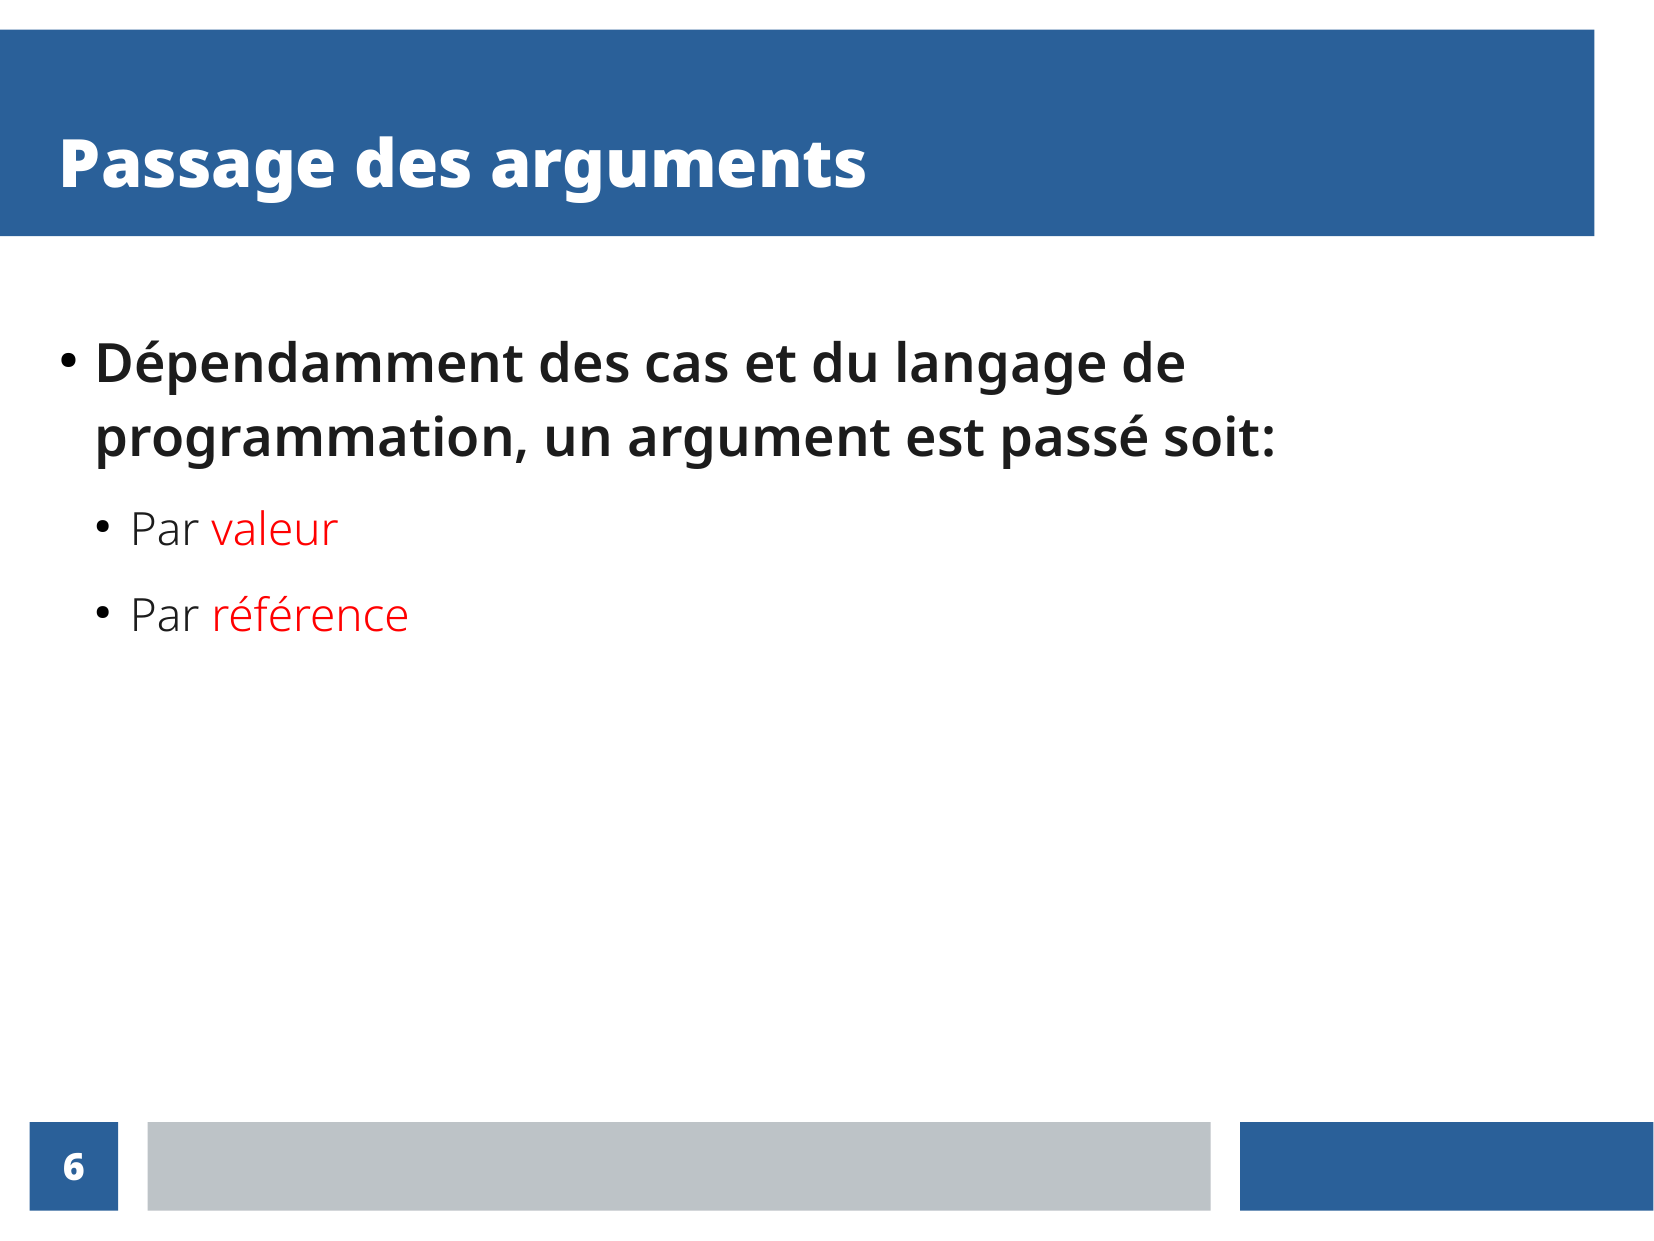

# Passage des arguments
Dépendamment des cas et du langage de programmation, un argument est passé soit:
Par valeur
Par référence
6